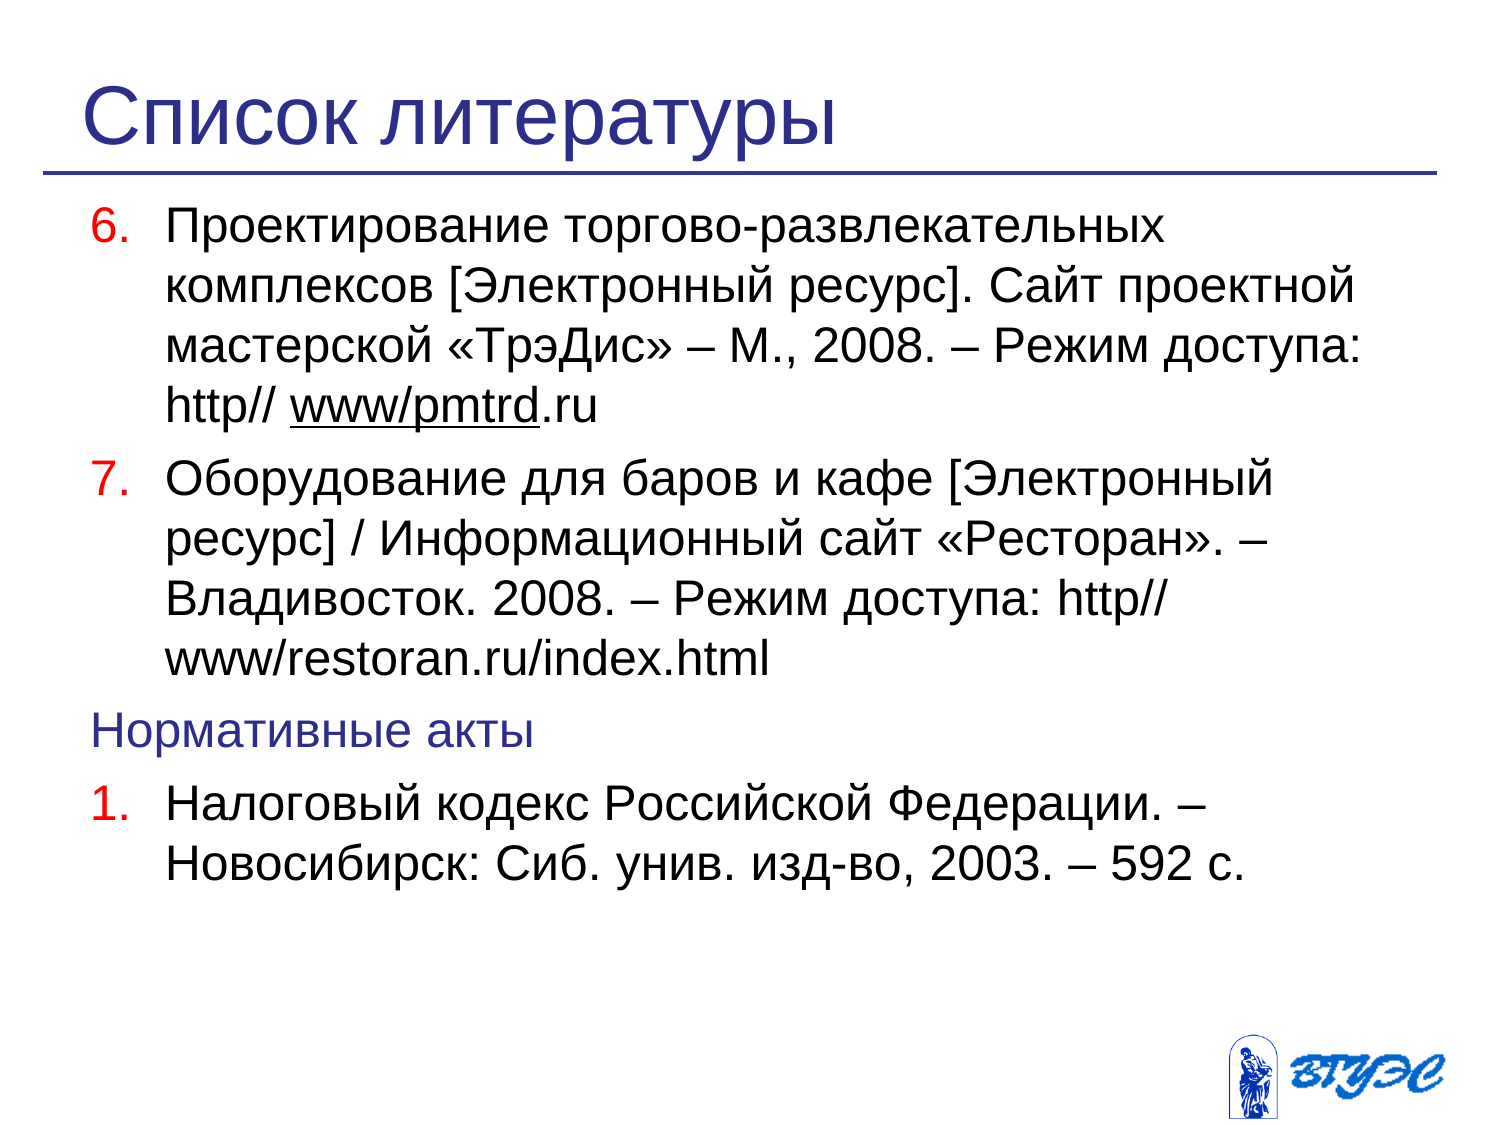

Список литературы
# Проектирование торгово-развлекательных комплексов [Электронный ресурс]. Сайт проектной мастерской «ТрэДис» – М., 2008. – Режим доступа: http// www/pmtrd.ru
Оборудование для баров и кафе [Электронный ресурс] / Информационный сайт «Ресторан». – Владивосток. 2008. – Режим доступа: http// www/restoran.ru/index.html
Нормативные акты
Налоговый кодекс Российской Федерации. – Новосибирск: Сиб. унив. изд-во, 2003. – 592 с.